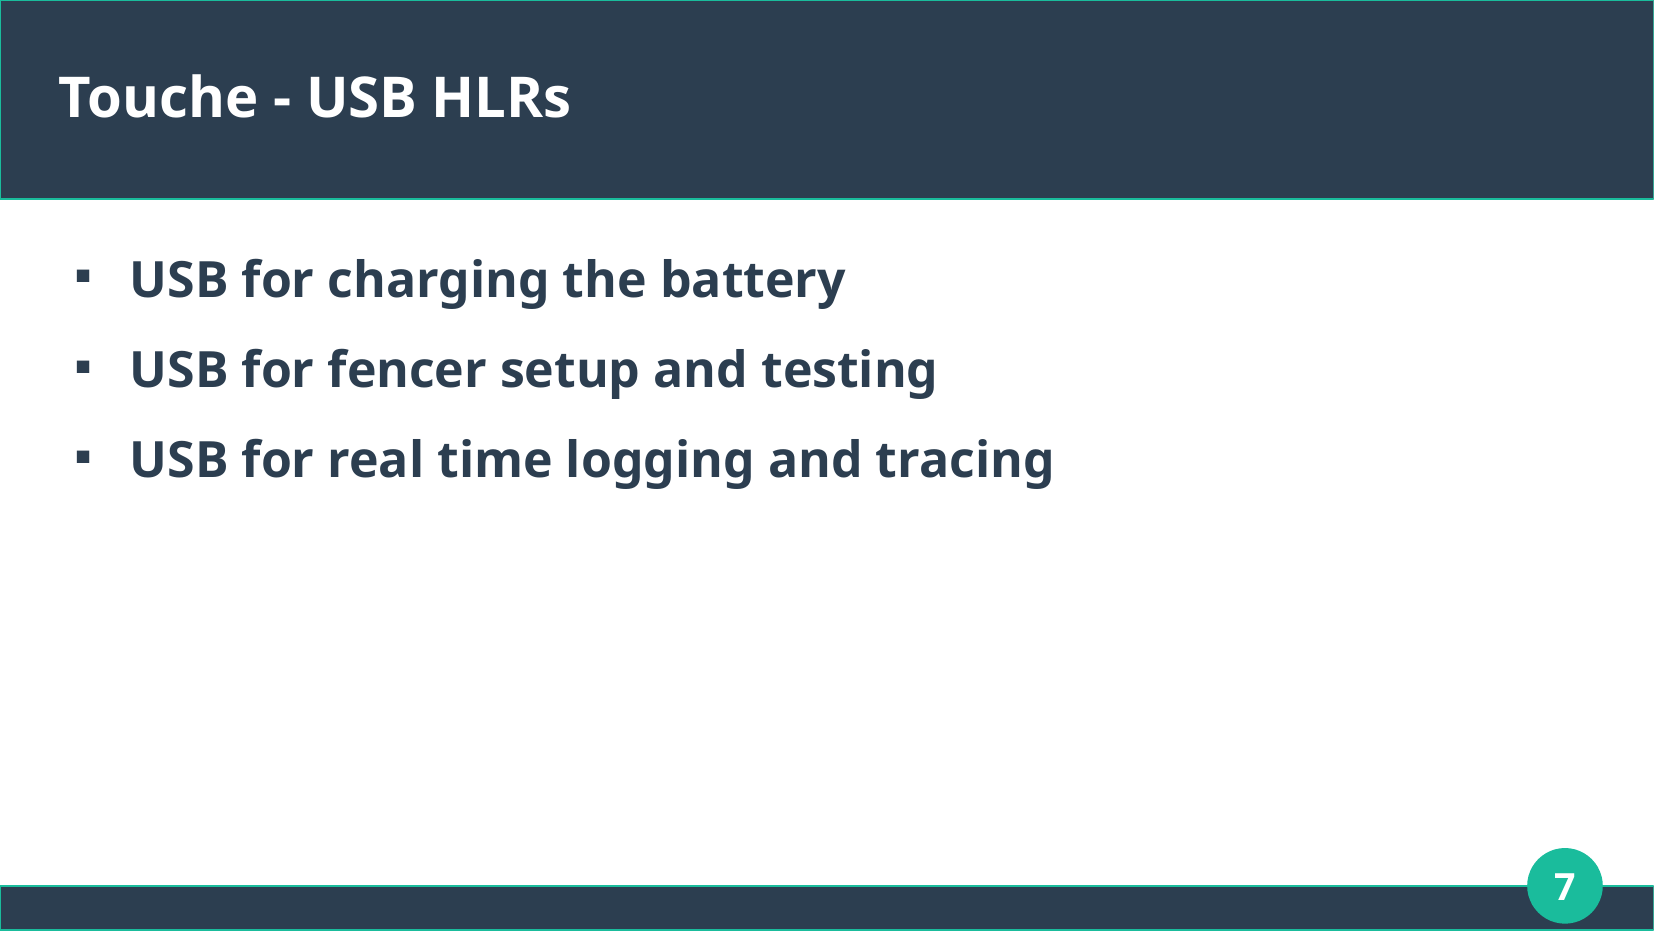

# Touche - USB HLRs
USB for charging the battery
USB for fencer setup and testing
USB for real time logging and tracing
7